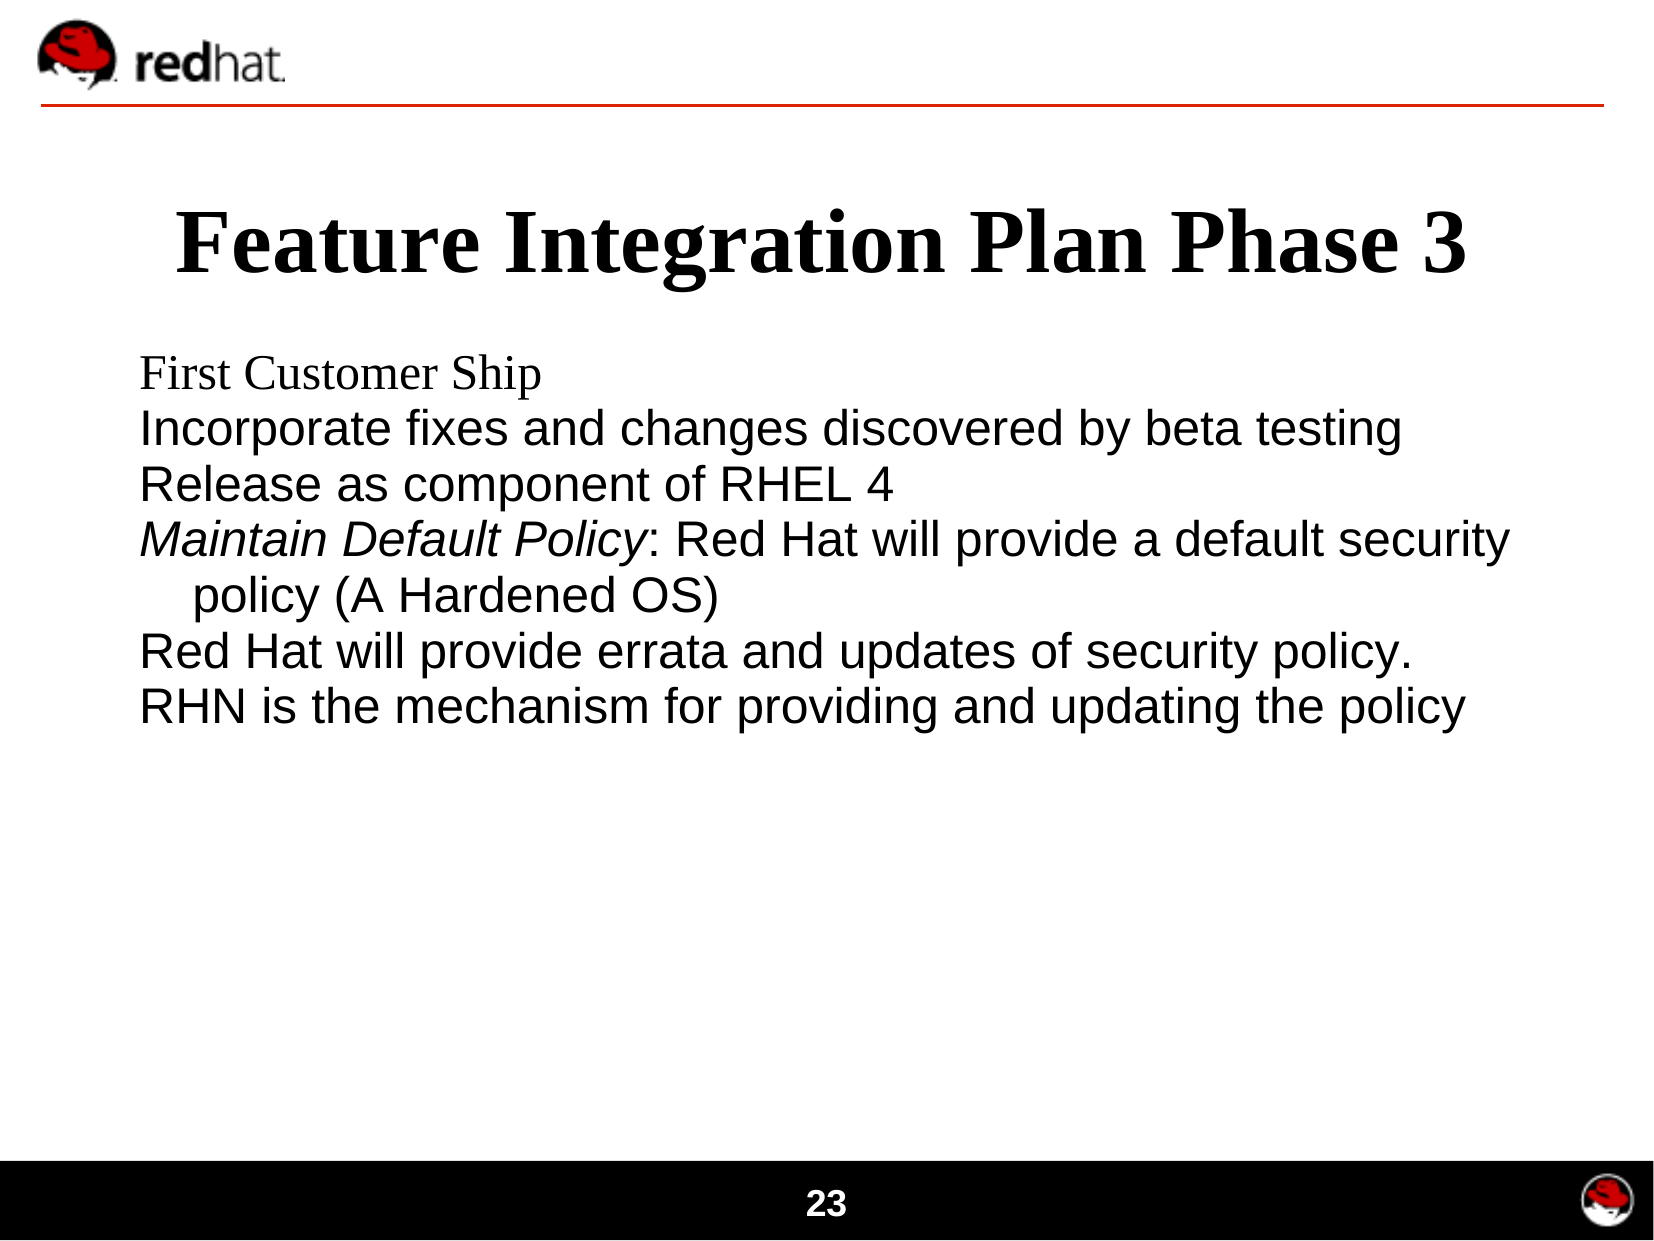

# Feature Integration Plan Phase 3
First Customer Ship
Incorporate fixes and changes discovered by beta testing
Release as component of RHEL 4
Maintain Default Policy: Red Hat will provide a default security policy (A Hardened OS)
Red Hat will provide errata and updates of security policy.
RHN is the mechanism for providing and updating the policy